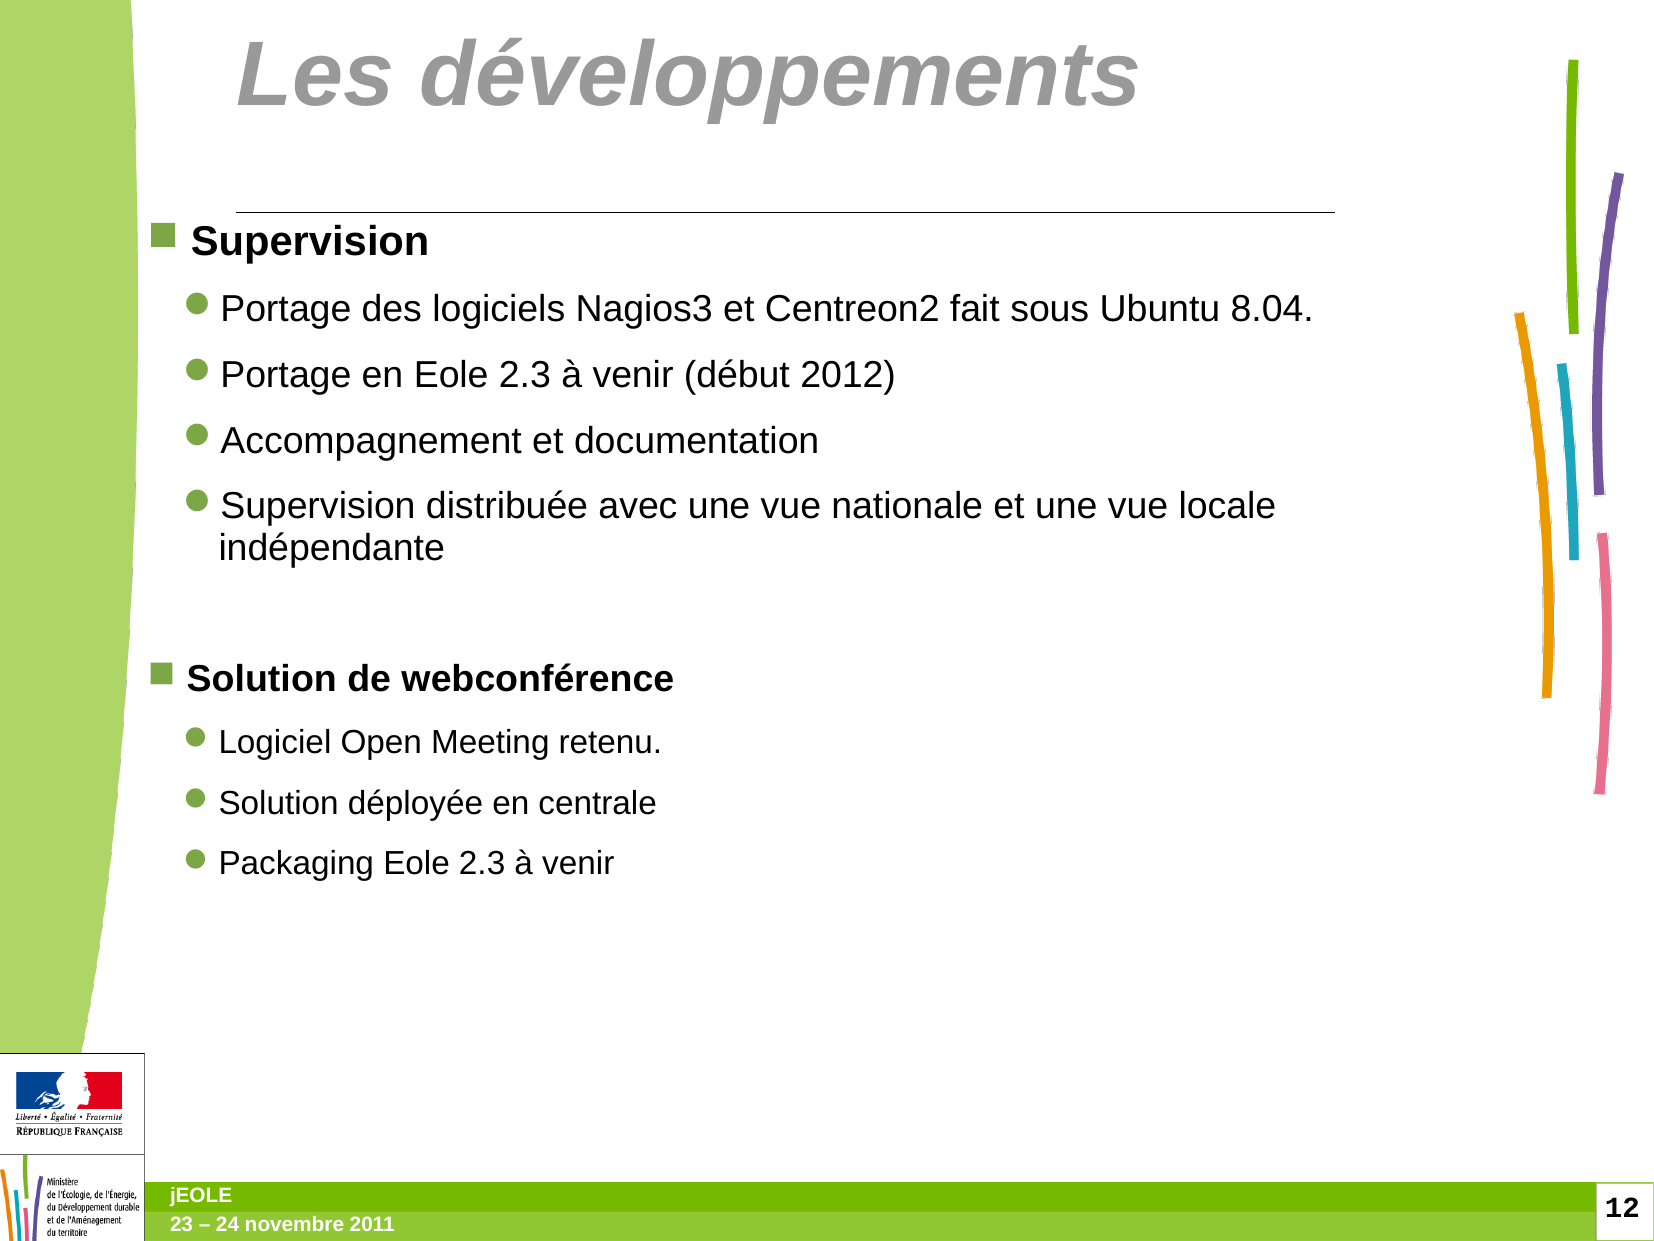

# Les développements
 Supervision
Portage des logiciels Nagios3 et Centreon2 fait sous Ubuntu 8.04.
Portage en Eole 2.3 à venir (début 2012)
Accompagnement et documentation
Supervision distribuée avec une vue nationale et une vue locale indépendante
 Solution de webconférence
Logiciel Open Meeting retenu.
Solution déployée en centrale
Packaging Eole 2.3 à venir
12
Journées EOLE octobre 2010